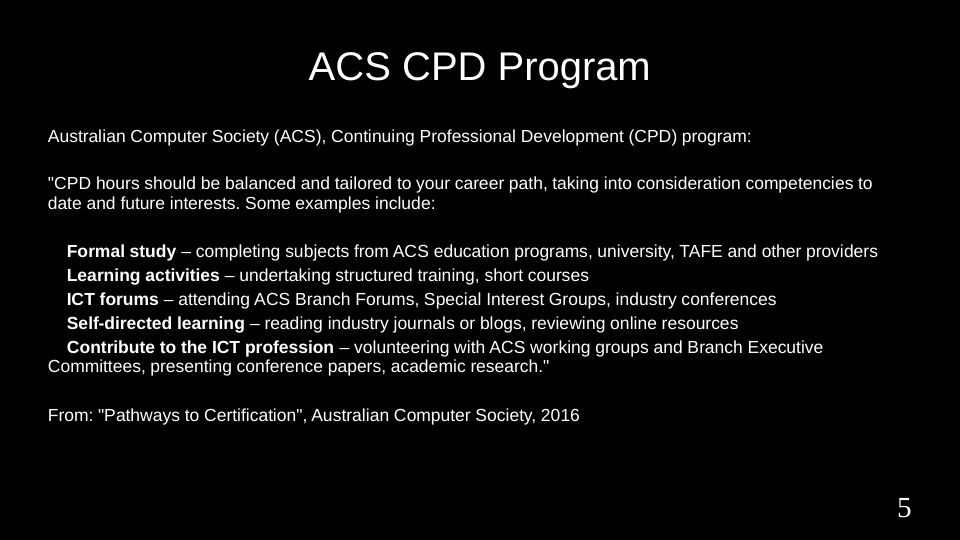

# ACS CPD Program
Australian Computer Society (ACS), Continuing Professional Development (CPD) program:
"CPD hours should be balanced and tailored to your career path, taking into consideration competencies to date and future interests. Some examples include:
 Formal study – completing subjects from ACS education programs, university, TAFE and other providers
 Learning activities – undertaking structured training, short courses
 ICT forums – attending ACS Branch Forums, Special Interest Groups, industry conferences
 Self-directed learning – reading industry journals or blogs, reviewing online resources
 Contribute to the ICT profession – volunteering with ACS working groups and Branch Executive Committees, presenting conference papers, academic research."
From: "Pathways to Certification", Australian Computer Society, 2016
5